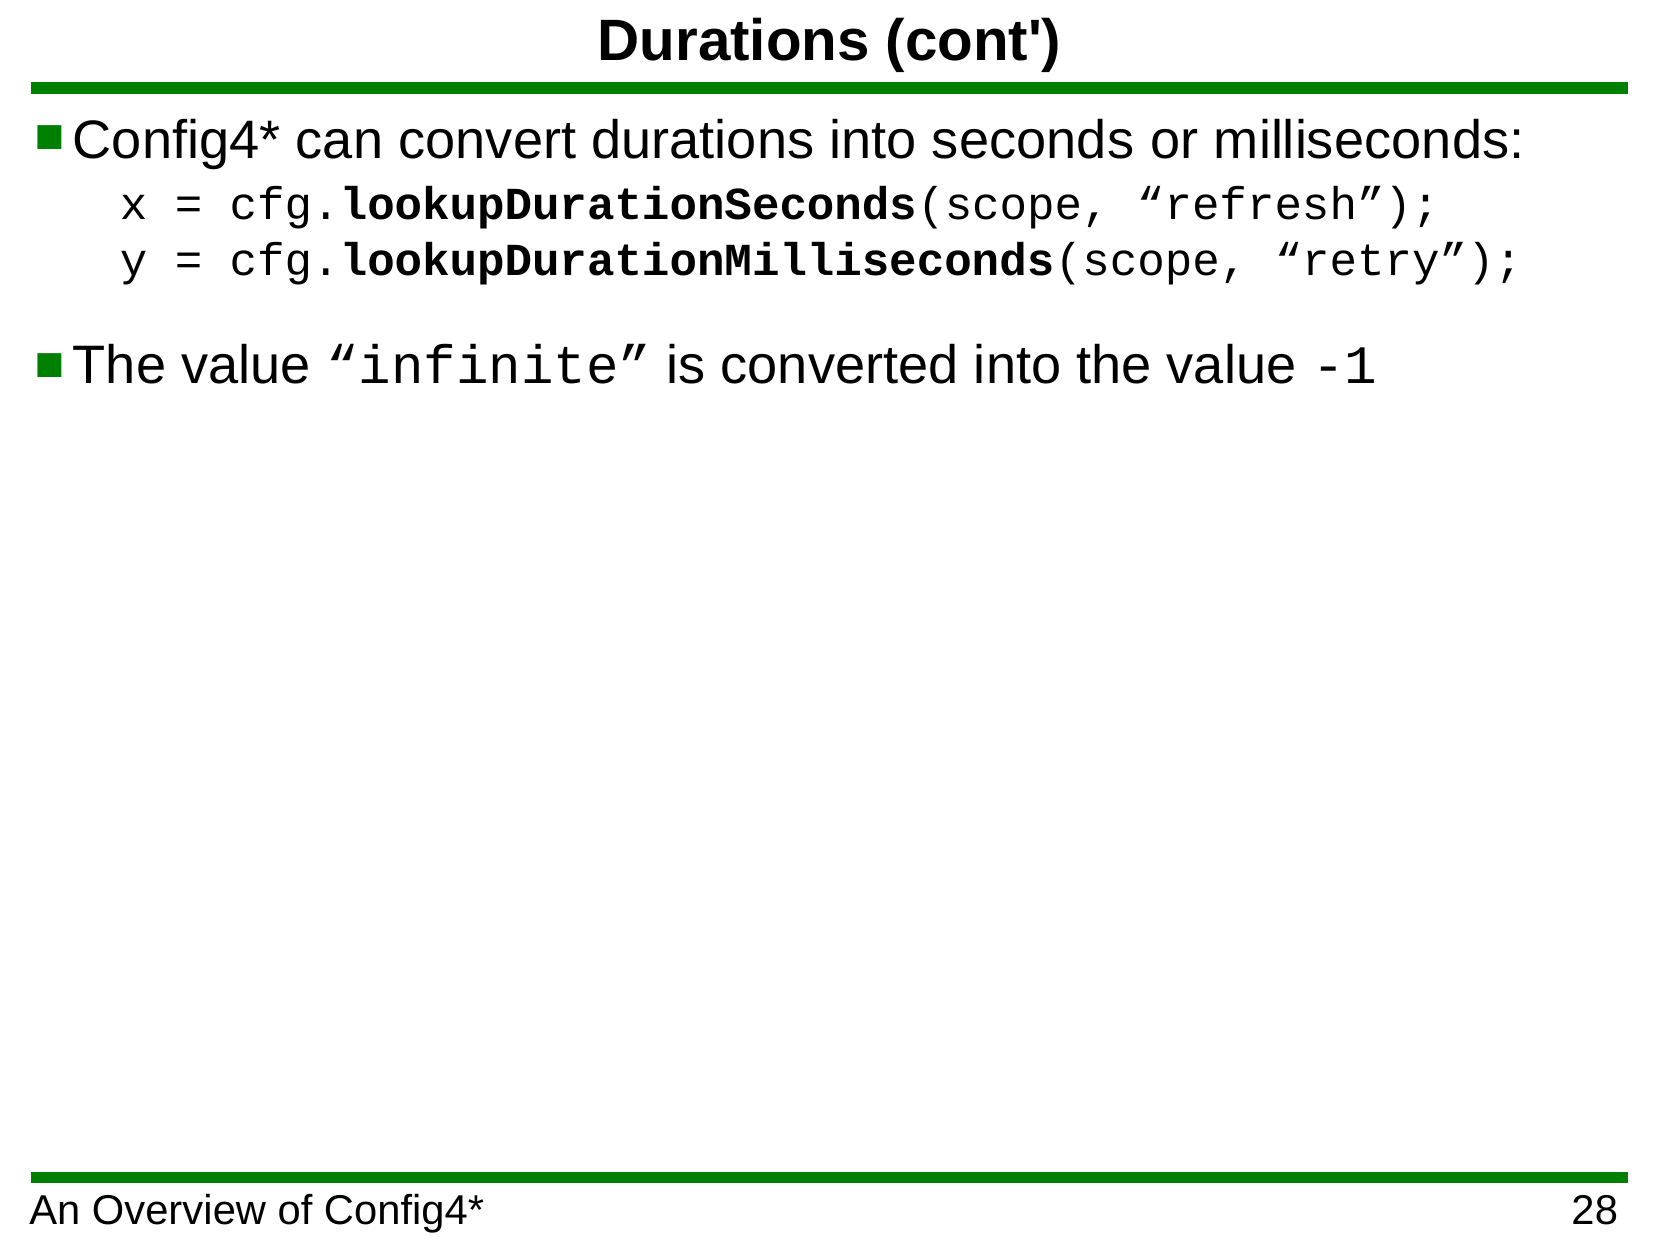

# Durations (cont')
Config4* can convert durations into seconds or milliseconds:
x = cfg.lookupDurationSeconds(scope, “refresh”);
y = cfg.lookupDurationMilliseconds(scope, “retry”);
The value “infinite” is converted into the value -1
An Overview of Config4*
28